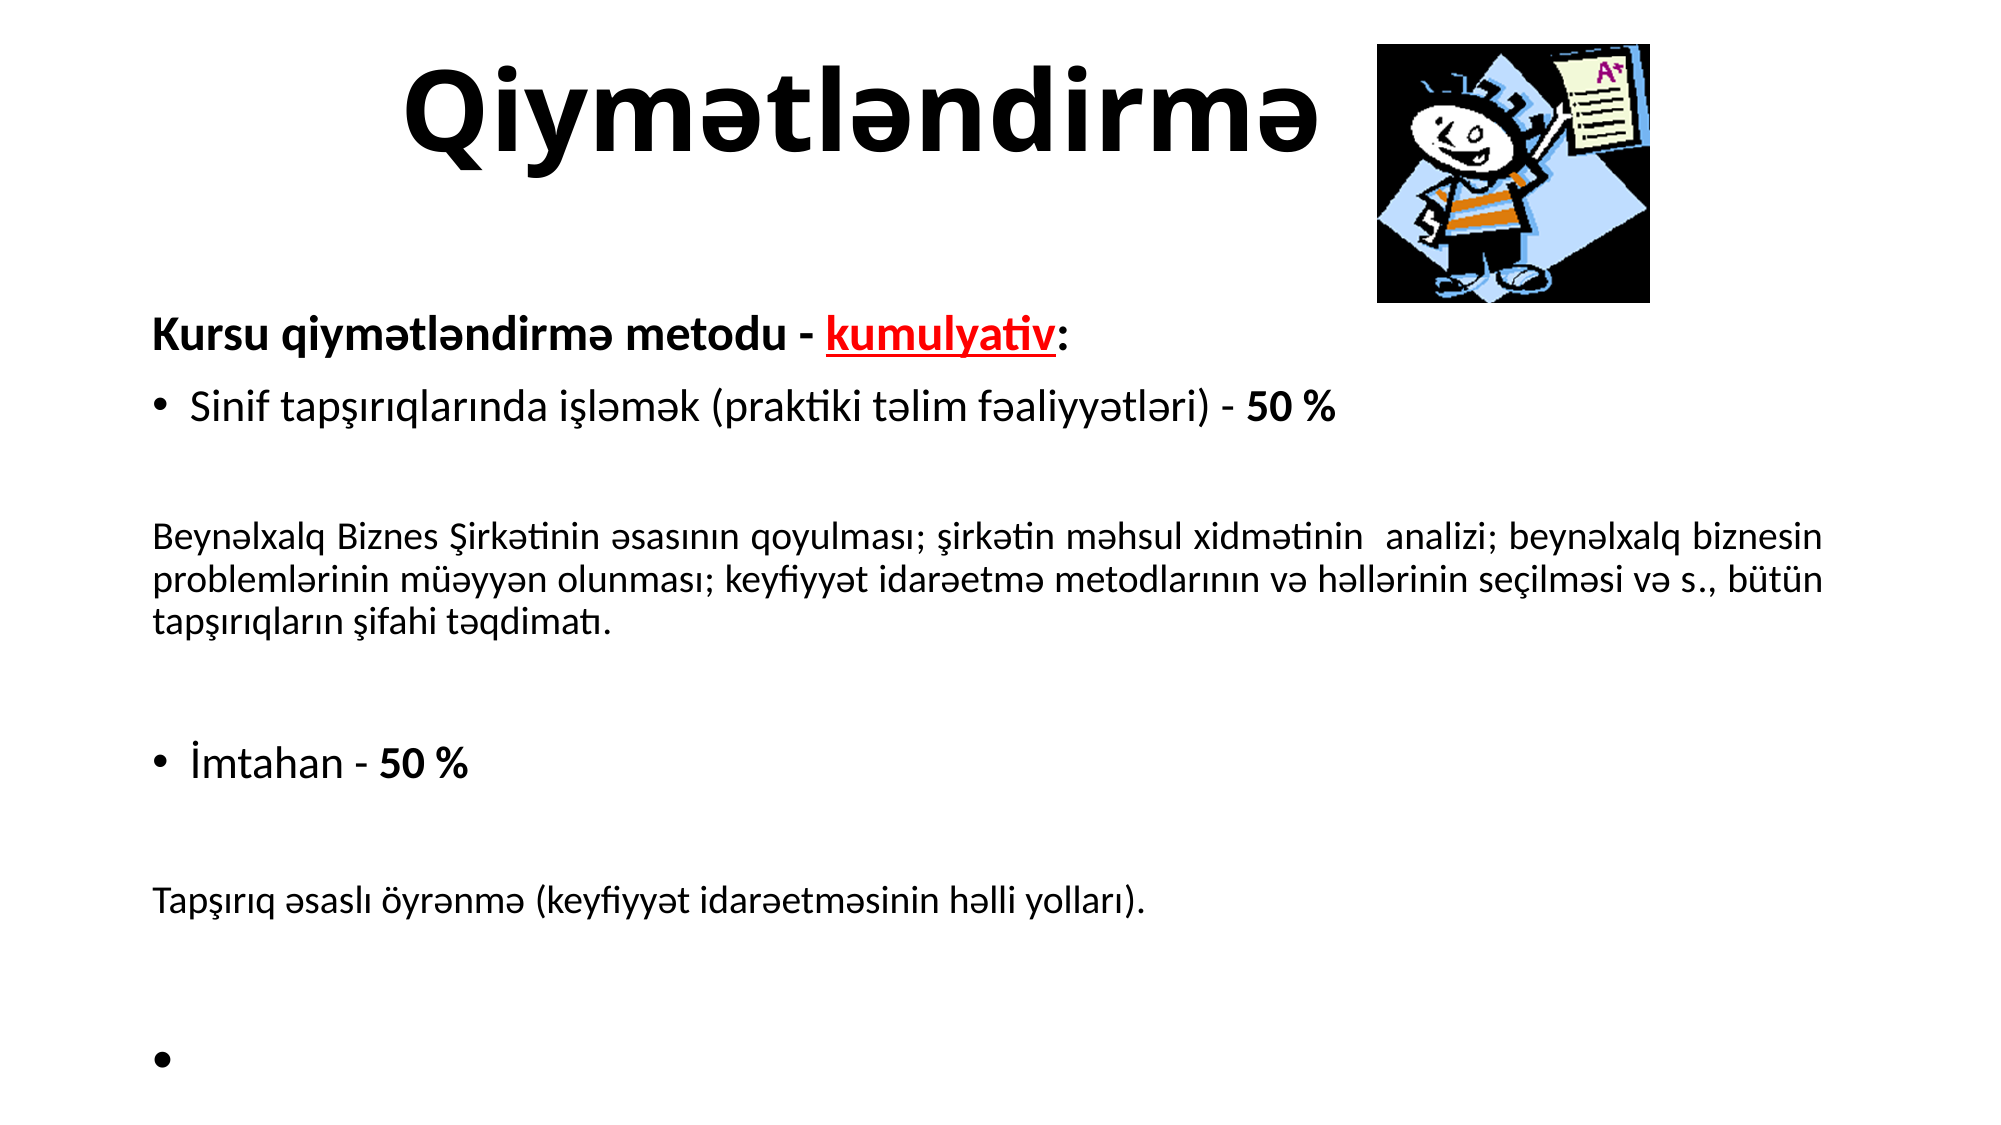

# Qiymətləndirmə
Kursu qiymətləndirmə metodu - kumulyativ:
Sinif tapşırıqlarında işləmək (praktiki təlim fəaliyyətləri) - 50 %
Beynəlxalq Biznes Şirkətinin əsasının qoyulması; şirkətin məhsul xidmətinin analizi; beynəlxalq biznesin problemlərinin müəyyən olunması; keyfiyyət idarəetmə metodlarının və həllərinin seçilməsi və s., bütün tapşırıqların şifahi təqdimatı.
İmtahan - 50 %
Tapşırıq əsaslı öyrənmə (keyfiyyət idarəetməsinin həlli yolları).